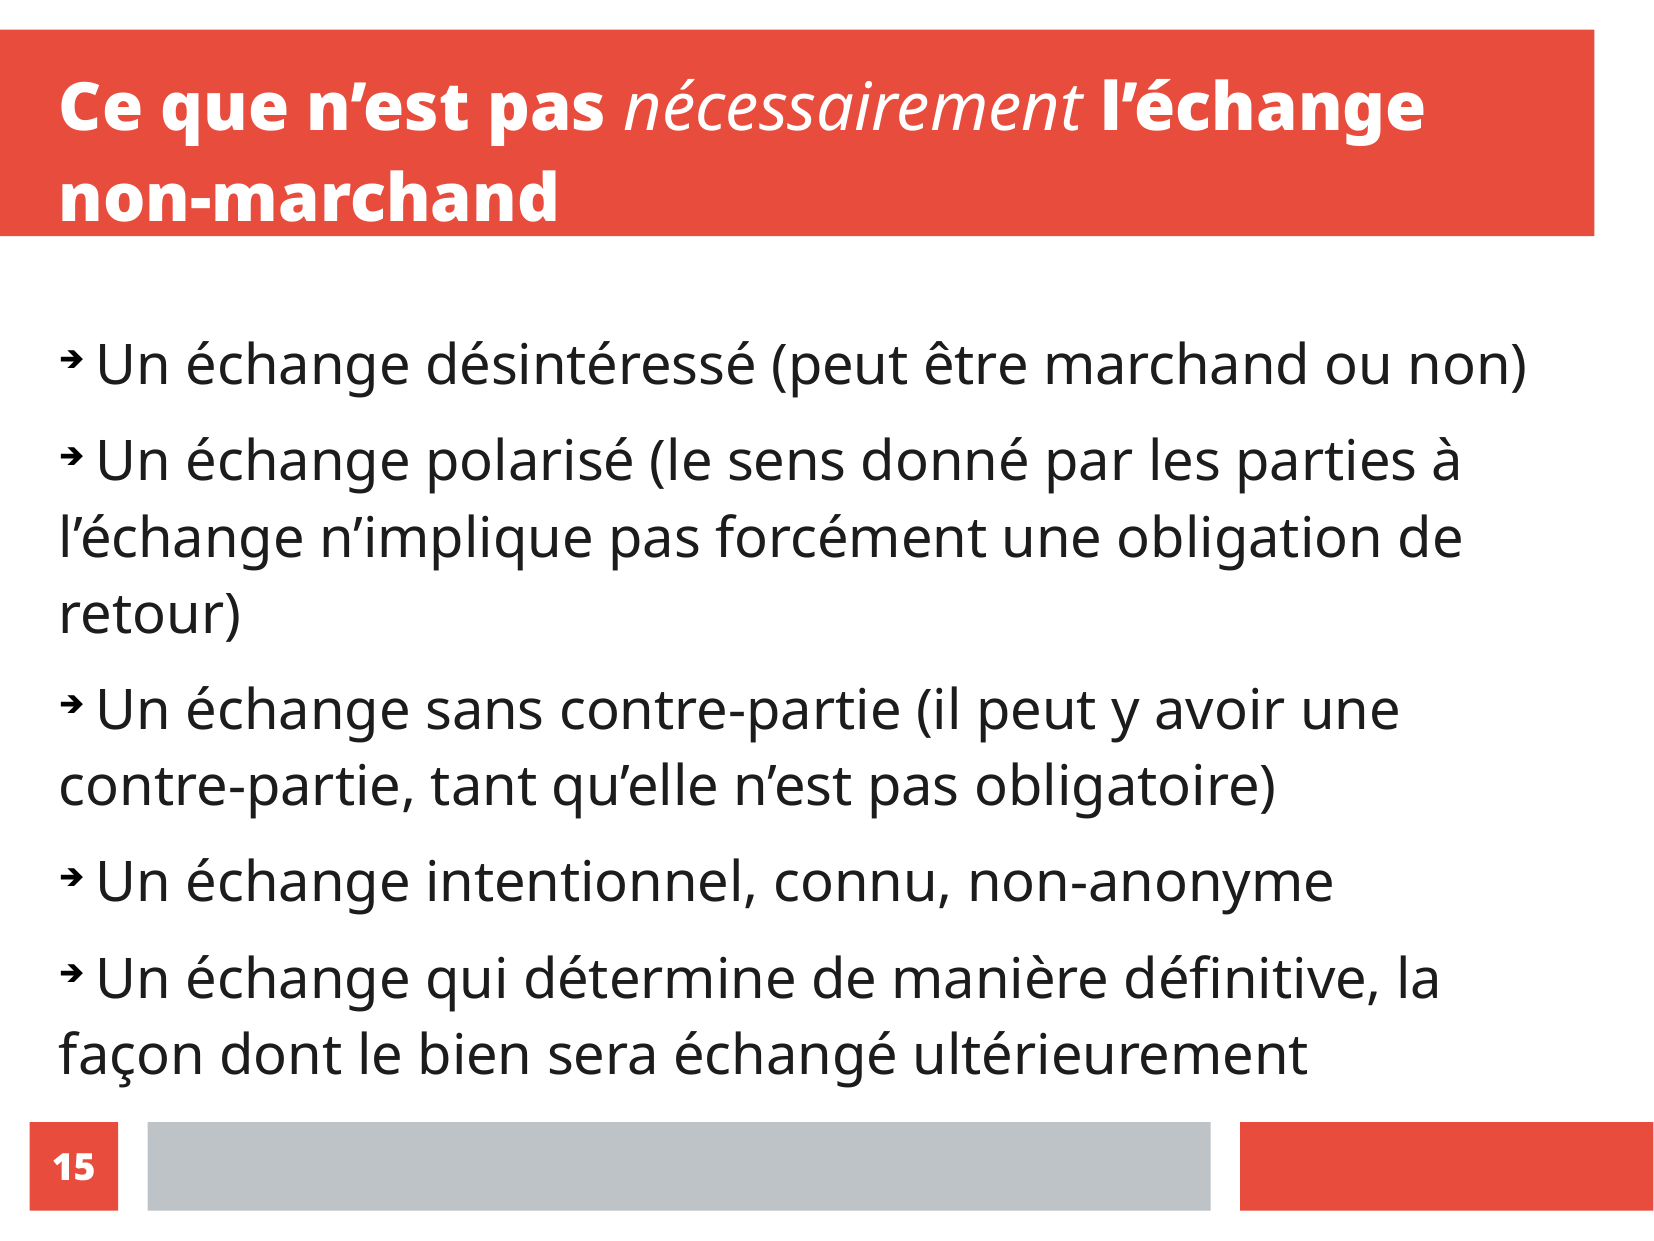

# Ce que n’est pas nécessairement l’échange non-marchand
 Un échange désintéressé (peut être marchand ou non)
 Un échange polarisé (le sens donné par les parties à l’échange n’implique pas forcément une obligation de retour)
 Un échange sans contre-partie (il peut y avoir une contre-partie, tant qu’elle n’est pas obligatoire)
 Un échange intentionnel, connu, non-anonyme
 Un échange qui détermine de manière définitive, la façon dont le bien sera échangé ultérieurement
15